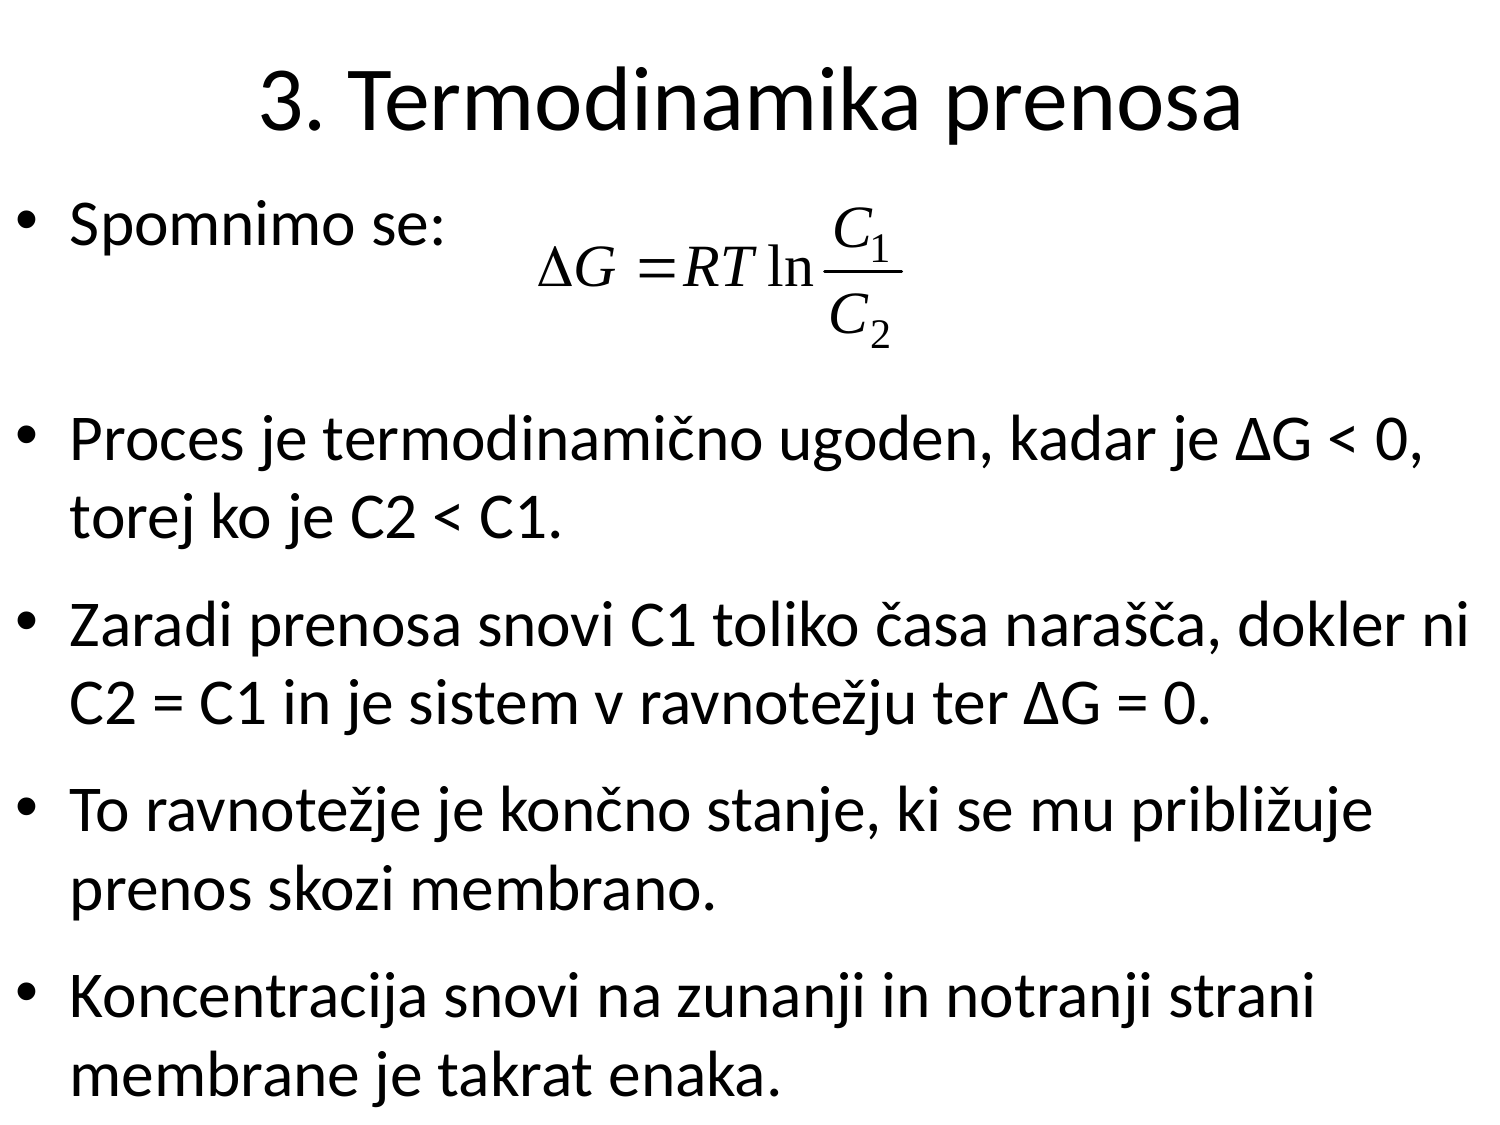

# 3. Termodinamika prenosa
Spomnimo se:
Proces je termodinamično ugoden, kadar je ΔG < 0, torej ko je C2 < C1.
Zaradi prenosa snovi C1 toliko časa narašča, dokler ni C2 = C1 in je sistem v ravnotežju ter ΔG = 0.
To ravnotežje je končno stanje, ki se mu približuje prenos skozi membrano.
Koncentracija snovi na zunanji in notranji strani membrane je takrat enaka.